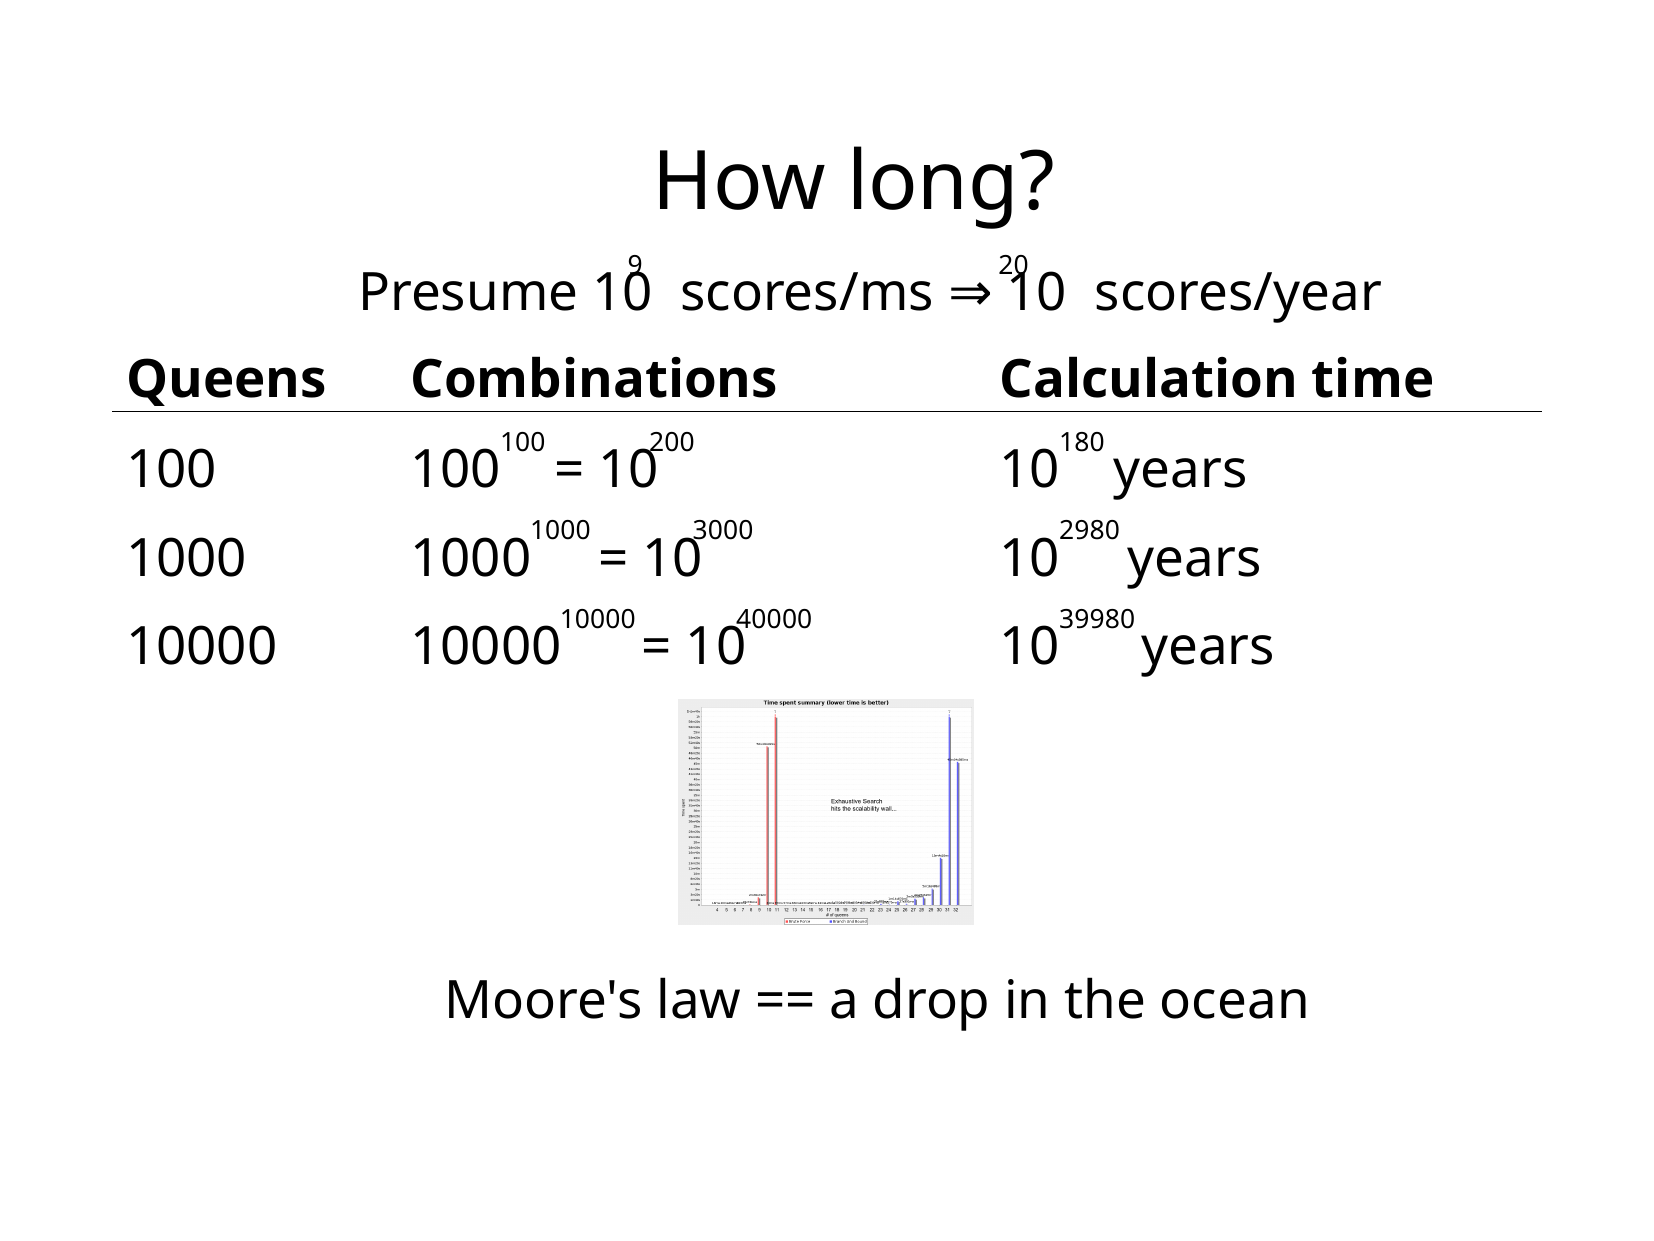

How long?
9
20
Presume 10 scores/ms ⇒ 10 scores/year
Queens
Combinations
Calculation time
100
200
180
100
100
 = 10
10
 years
1000
3000
2980
1000
1000
 = 10
10
 years
10000
40000
39980
10000
10000
 = 10
10
 years
Moore's law == a drop in the ocean